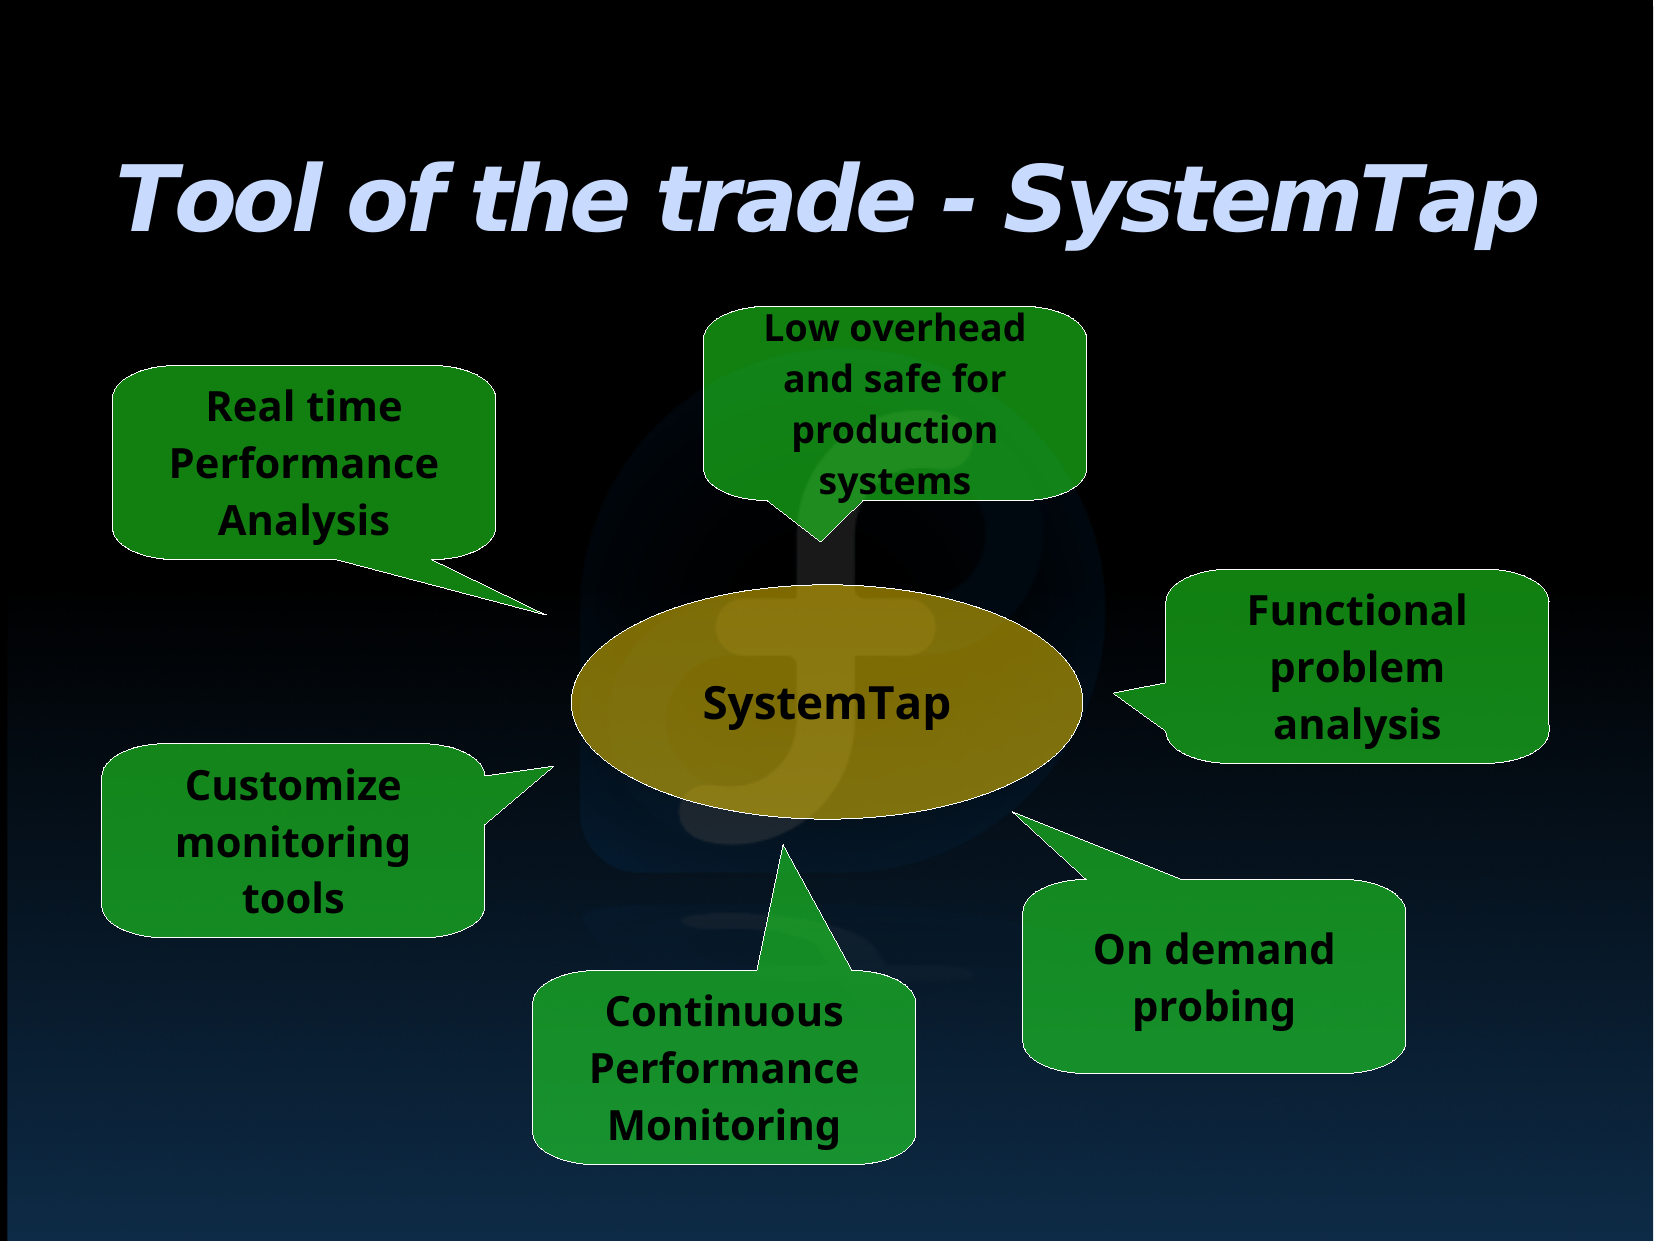

# Tool of the trade - SystemTap
Low overhead and safe for production systems
Real time Performance Analysis
Functional problem analysis
SystemTap
Customize monitoring tools
On demand probing
Continuous Performance Monitoring